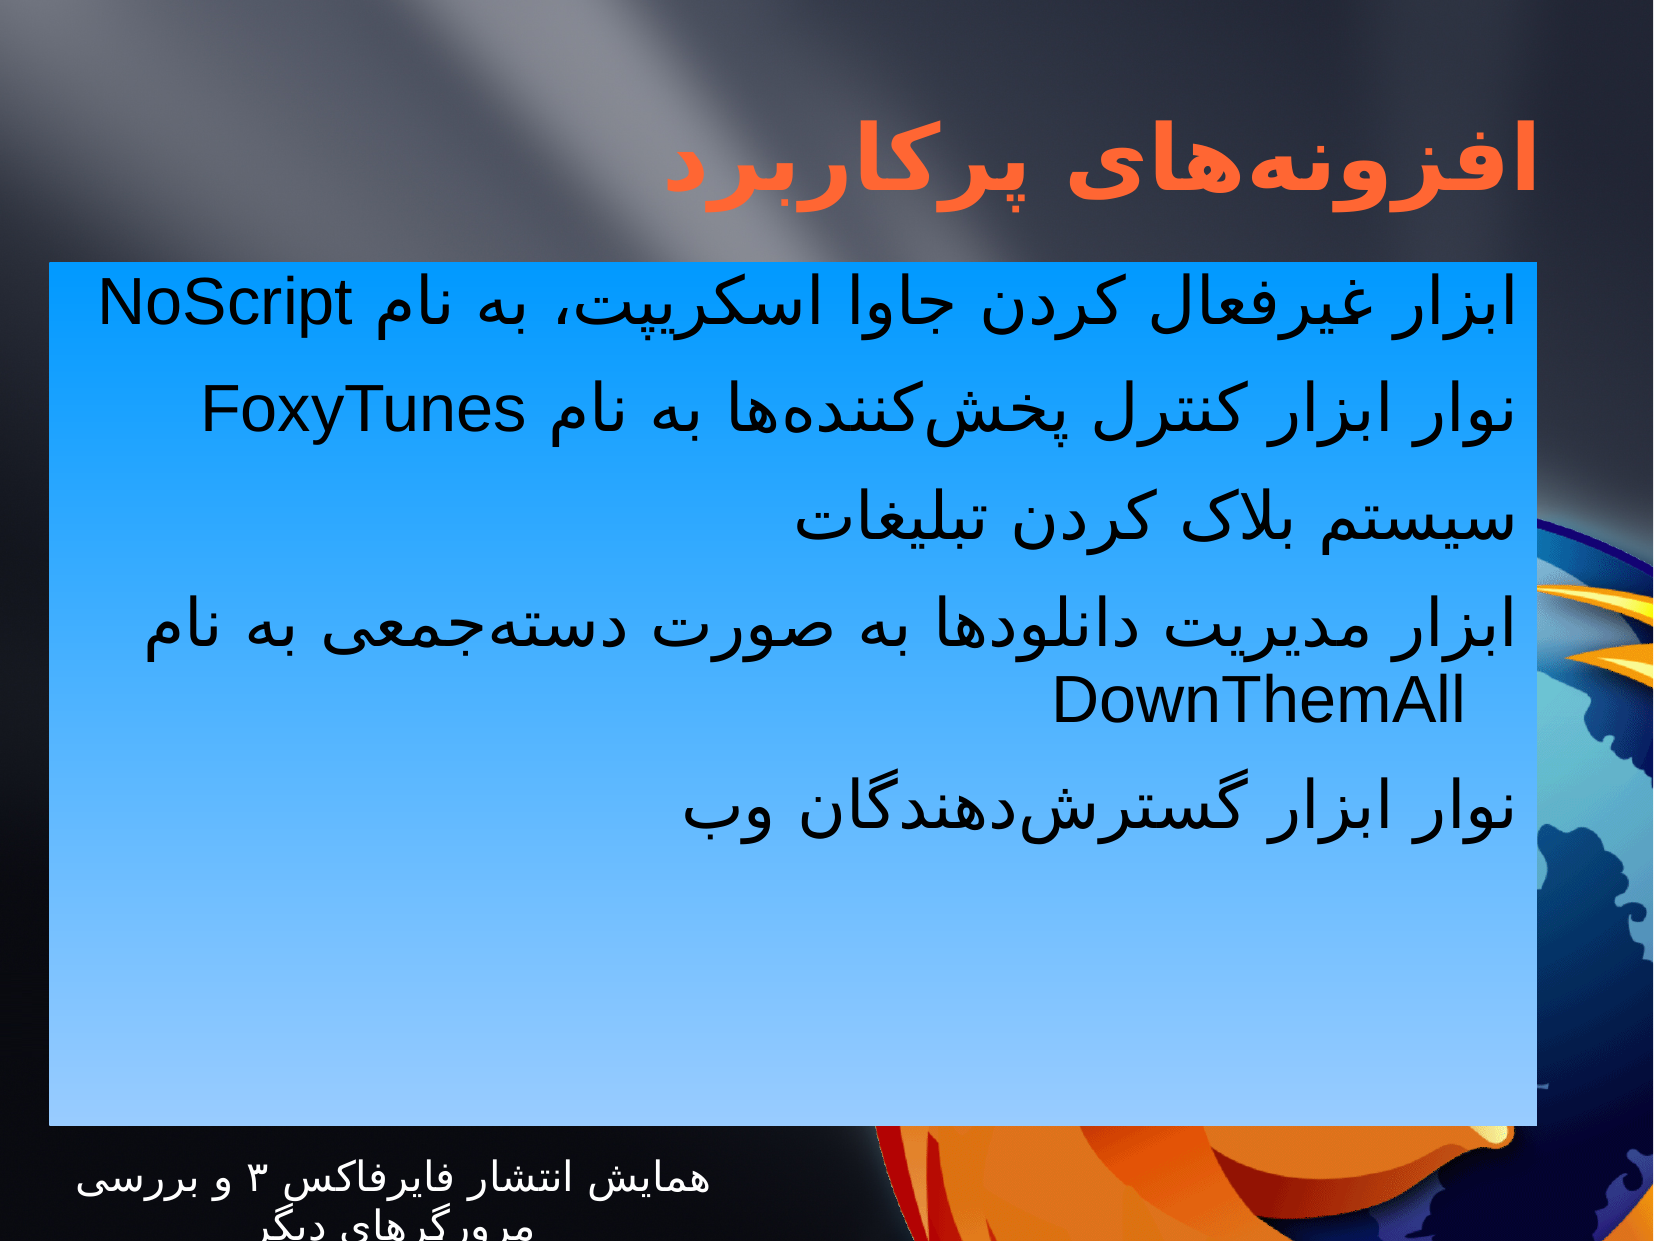

# افزونه‌های پرکاربرد
ابزار غیرفعال کردن جاوا اسکریپت، به نام NoScript
نوار ابزار کنترل پخش‌کننده‌ها به نام FoxyTunes
سیستم بلاک کردن تبلیغات
ابزار مدیریت دانلودها به صورت دسته‌جمعی به نام DownThemAll
نوار ابزار گسترش‌دهندگان وب